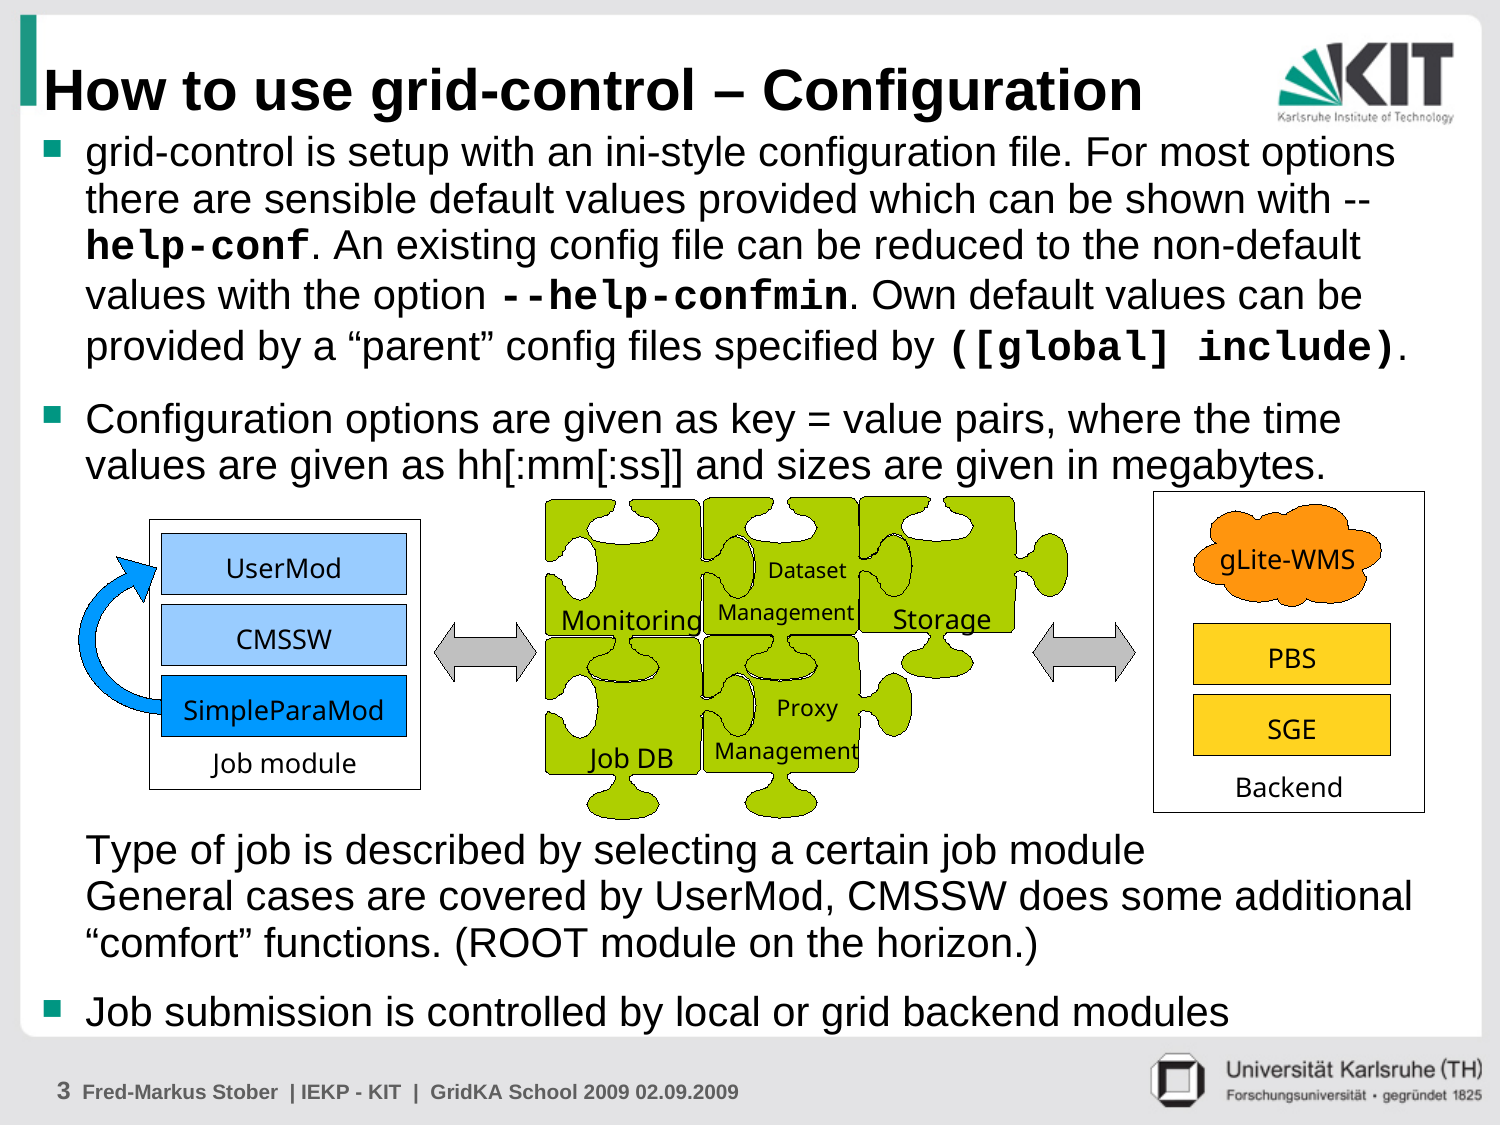

# How to use grid-control – Configuration
grid-control is setup with an ini-style configuration file. For most options there are sensible default values provided which can be shown with --help-conf. An existing config file can be reduced to the non-default values with the option --help-confmin. Own default values can be provided by a “parent” config files specified by ([global] include).
Configuration options are given as key = value pairs, where the time values are given as hh[:mm[:ss]] and sizes are given in megabytes.
Type of job is described by selecting a certain job module
General cases are covered by UserMod, CMSSW does some additional “comfort” functions. (ROOT module on the horizon.)
Job submission is controlled by local or grid backend modules
Backend
Storage
Dataset
Management
Monitoring
gLite-WMS
Job module
UserMod
CMSSW
PBS
Proxy
Management
Job DB
SimpleParaMod
SGE
04.12.07